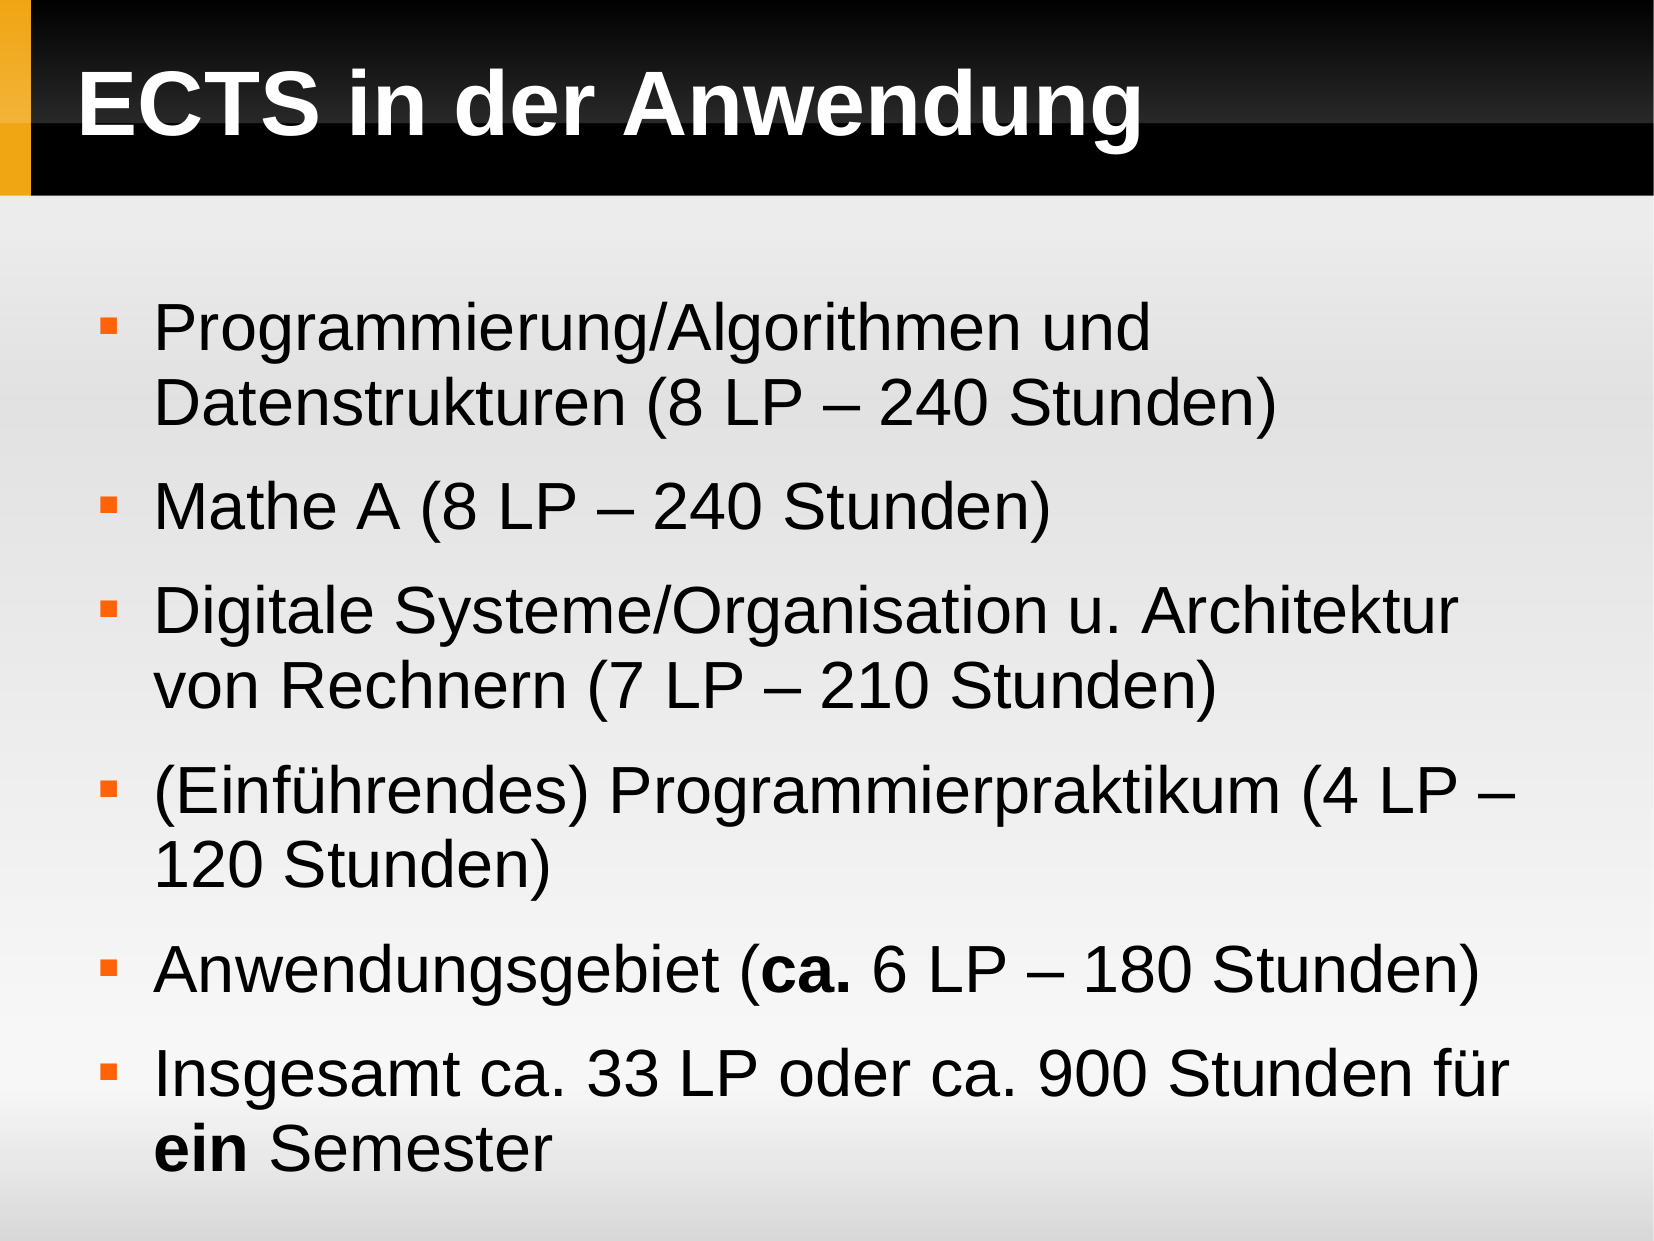

# ECTS in der Anwendung
Programmierung/Algorithmen und Datenstrukturen (8 LP – 240 Stunden)
Mathe A (8 LP – 240 Stunden)
Digitale Systeme/Organisation u. Architektur von Rechnern (7 LP – 210 Stunden)
(Einführendes) Programmierpraktikum (4 LP – 120 Stunden)
Anwendungsgebiet (ca. 6 LP – 180 Stunden)
Insgesamt ca. 33 LP oder ca. 900 Stunden für ein Semester